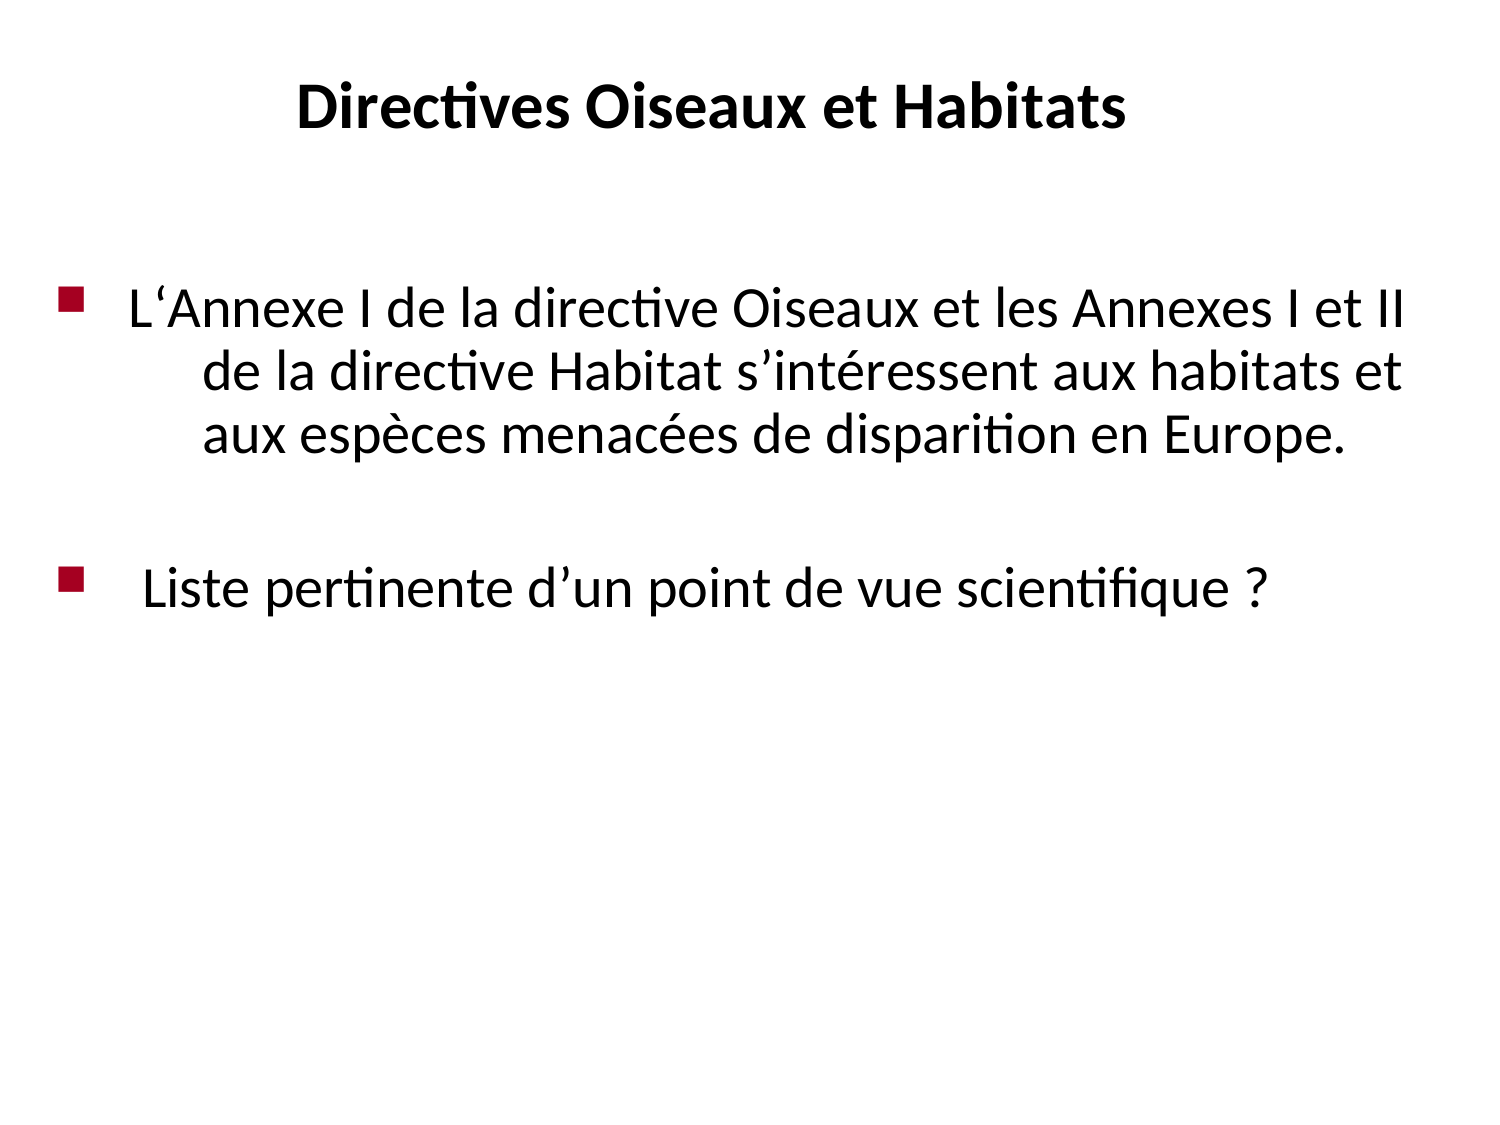

# Directives Oiseaux et Habitats
L‘Annexe I de la directive Oiseaux et les Annexes I et II de la directive Habitat s’intéressent aux habitats et aux espèces menacées de disparition en Europe.
 Liste pertinente d’un point de vue scientifique ?